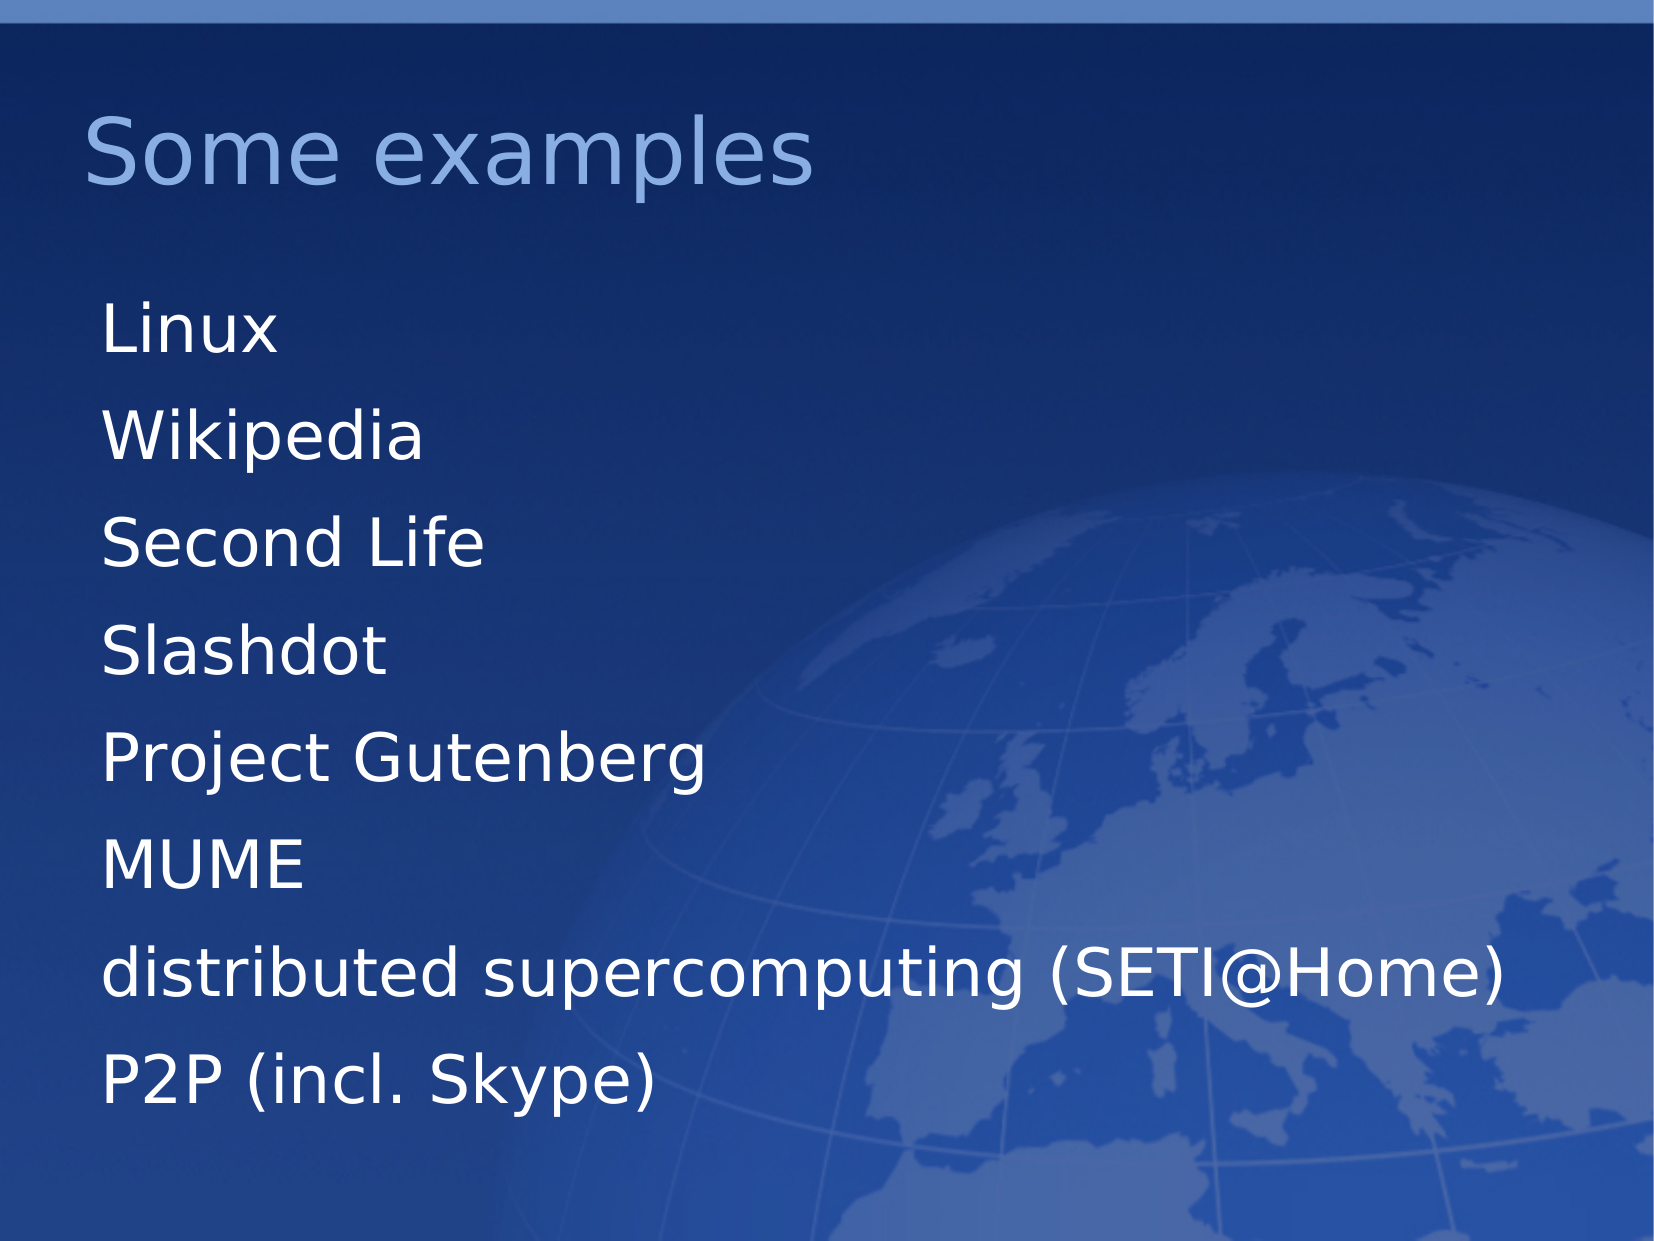

# Some examples
Linux
Wikipedia
Second Life
Slashdot
Project Gutenberg
MUME
distributed supercomputing (SETI@Home)
P2P (incl. Skype)